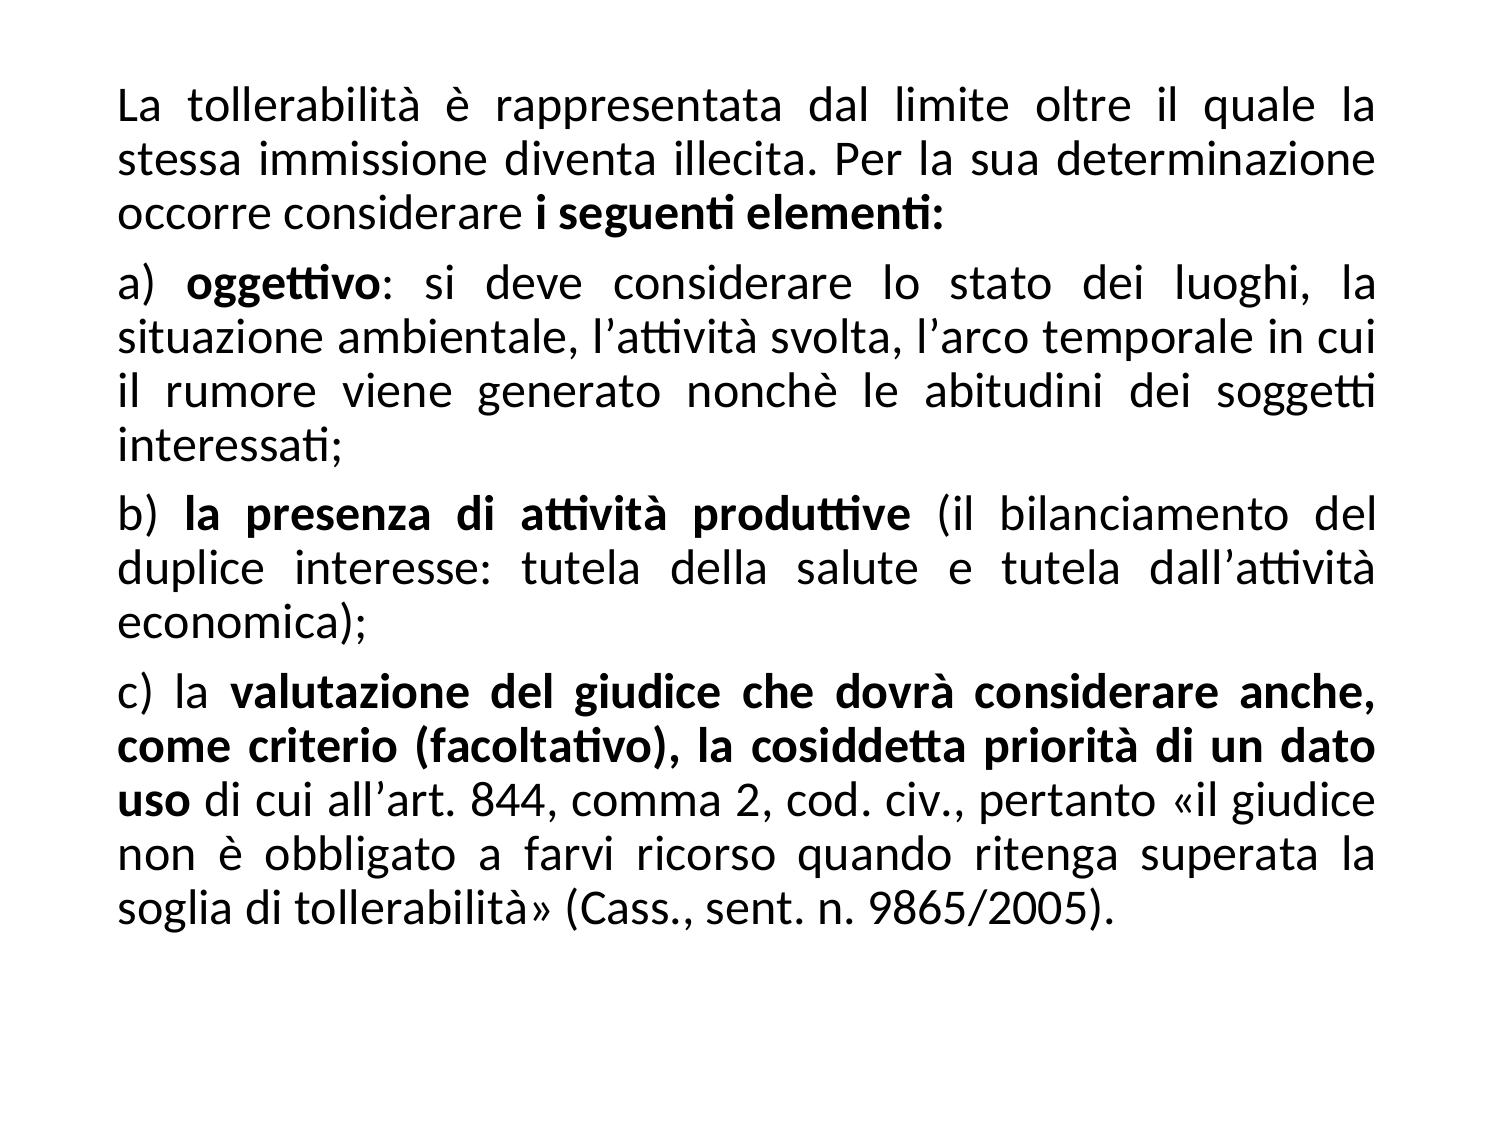

# La tollerabilità è rappresentata dal limite oltre il quale la stessa immissione diventa illecita. Per la sua determinazione occorre considerare i seguenti elementi:
a) oggettivo: si deve considerare lo stato dei luoghi, la situazione ambientale, l’attività svolta, l’arco temporale in cui il rumore viene generato nonchè le abitudini dei soggetti interessati;
b) la presenza di attività produttive (il bilanciamento del duplice interesse: tutela della salute e tutela dall’attività economica);
c) la valutazione del giudice che dovrà considerare anche, come criterio (facoltativo), la cosiddetta priorità di un dato uso di cui all’art. 844, comma 2, cod. civ., pertanto «il giudice non è obbligato a farvi ricorso quando ritenga superata la soglia di tollerabilità» (Cass., sent. n. 9865/2005).